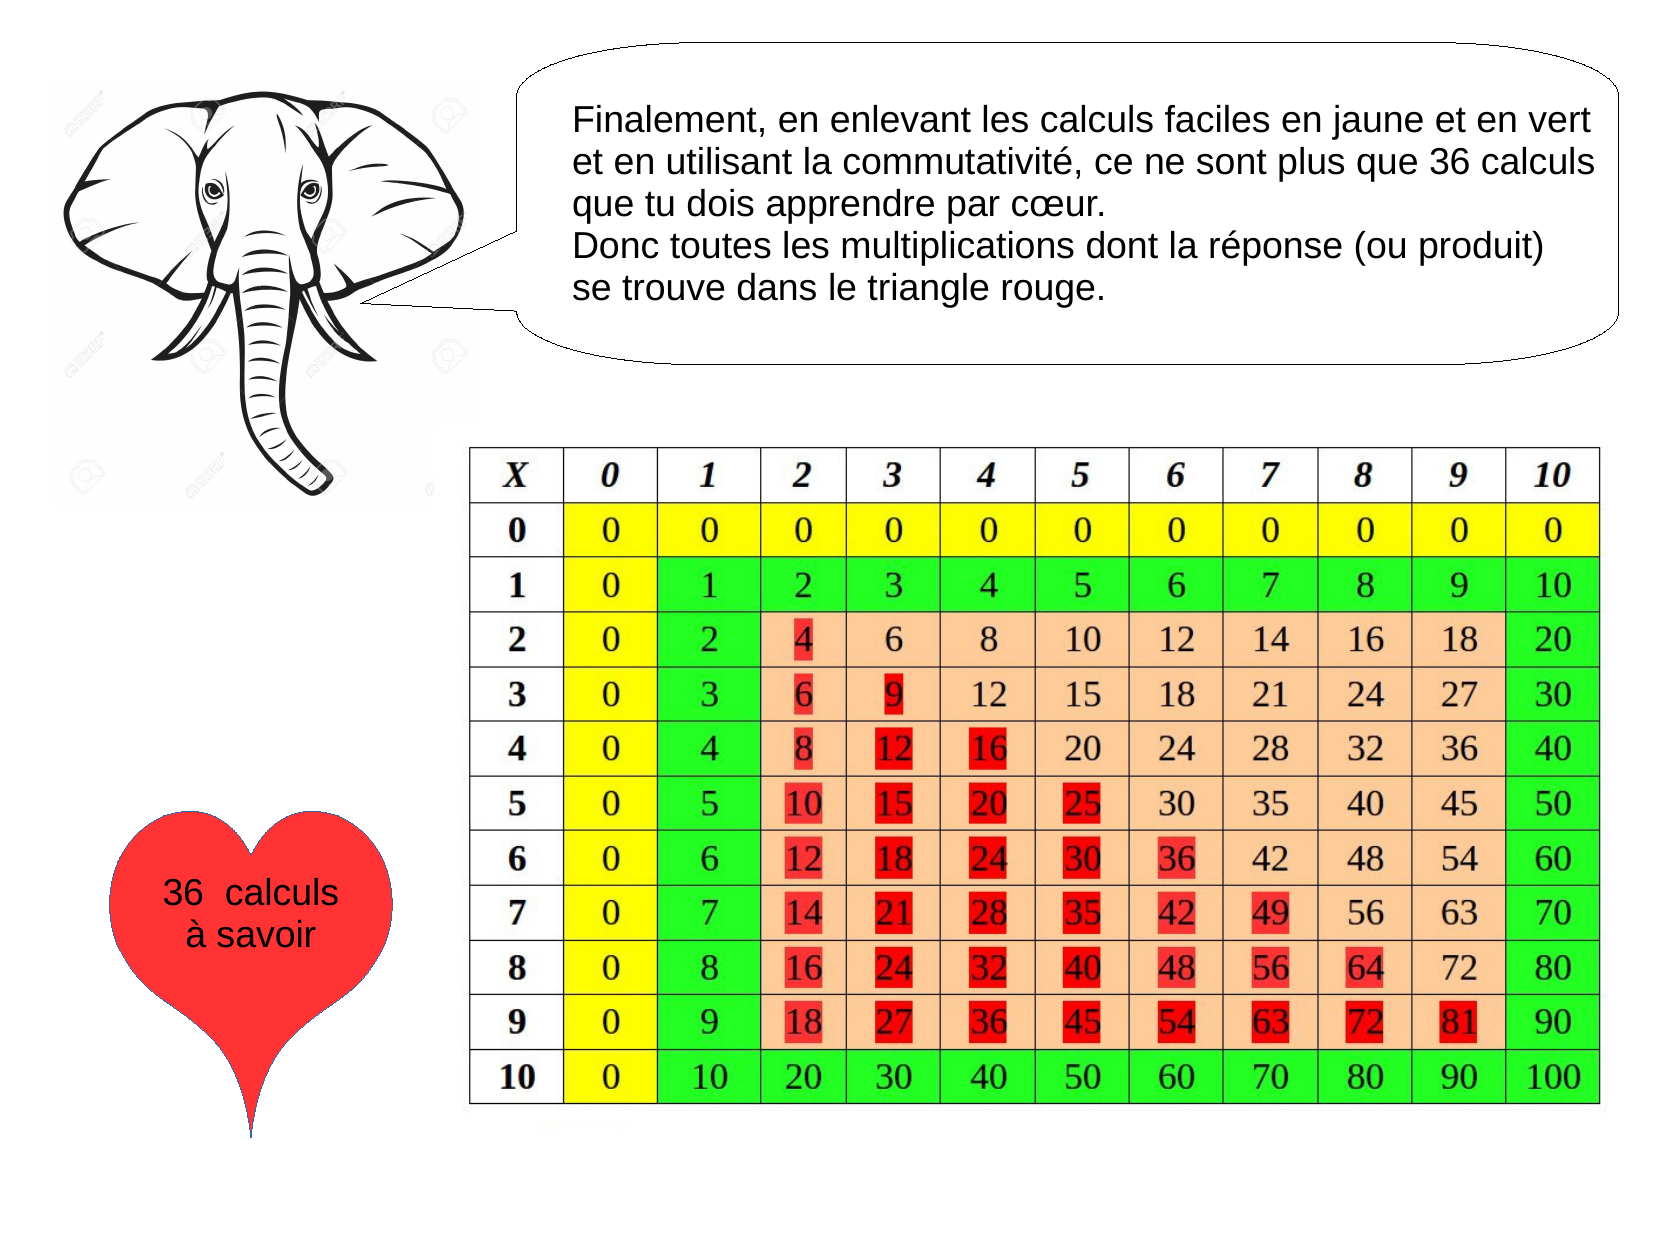

Finalement, en enlevant les calculs faciles en jaune et en vert
et en utilisant la commutativité, ce ne sont plus que 36 calculs
que tu dois apprendre par cœur.
Donc toutes les multiplications dont la réponse (ou produit)
se trouve dans le triangle rouge.
36 calculs
à savoir